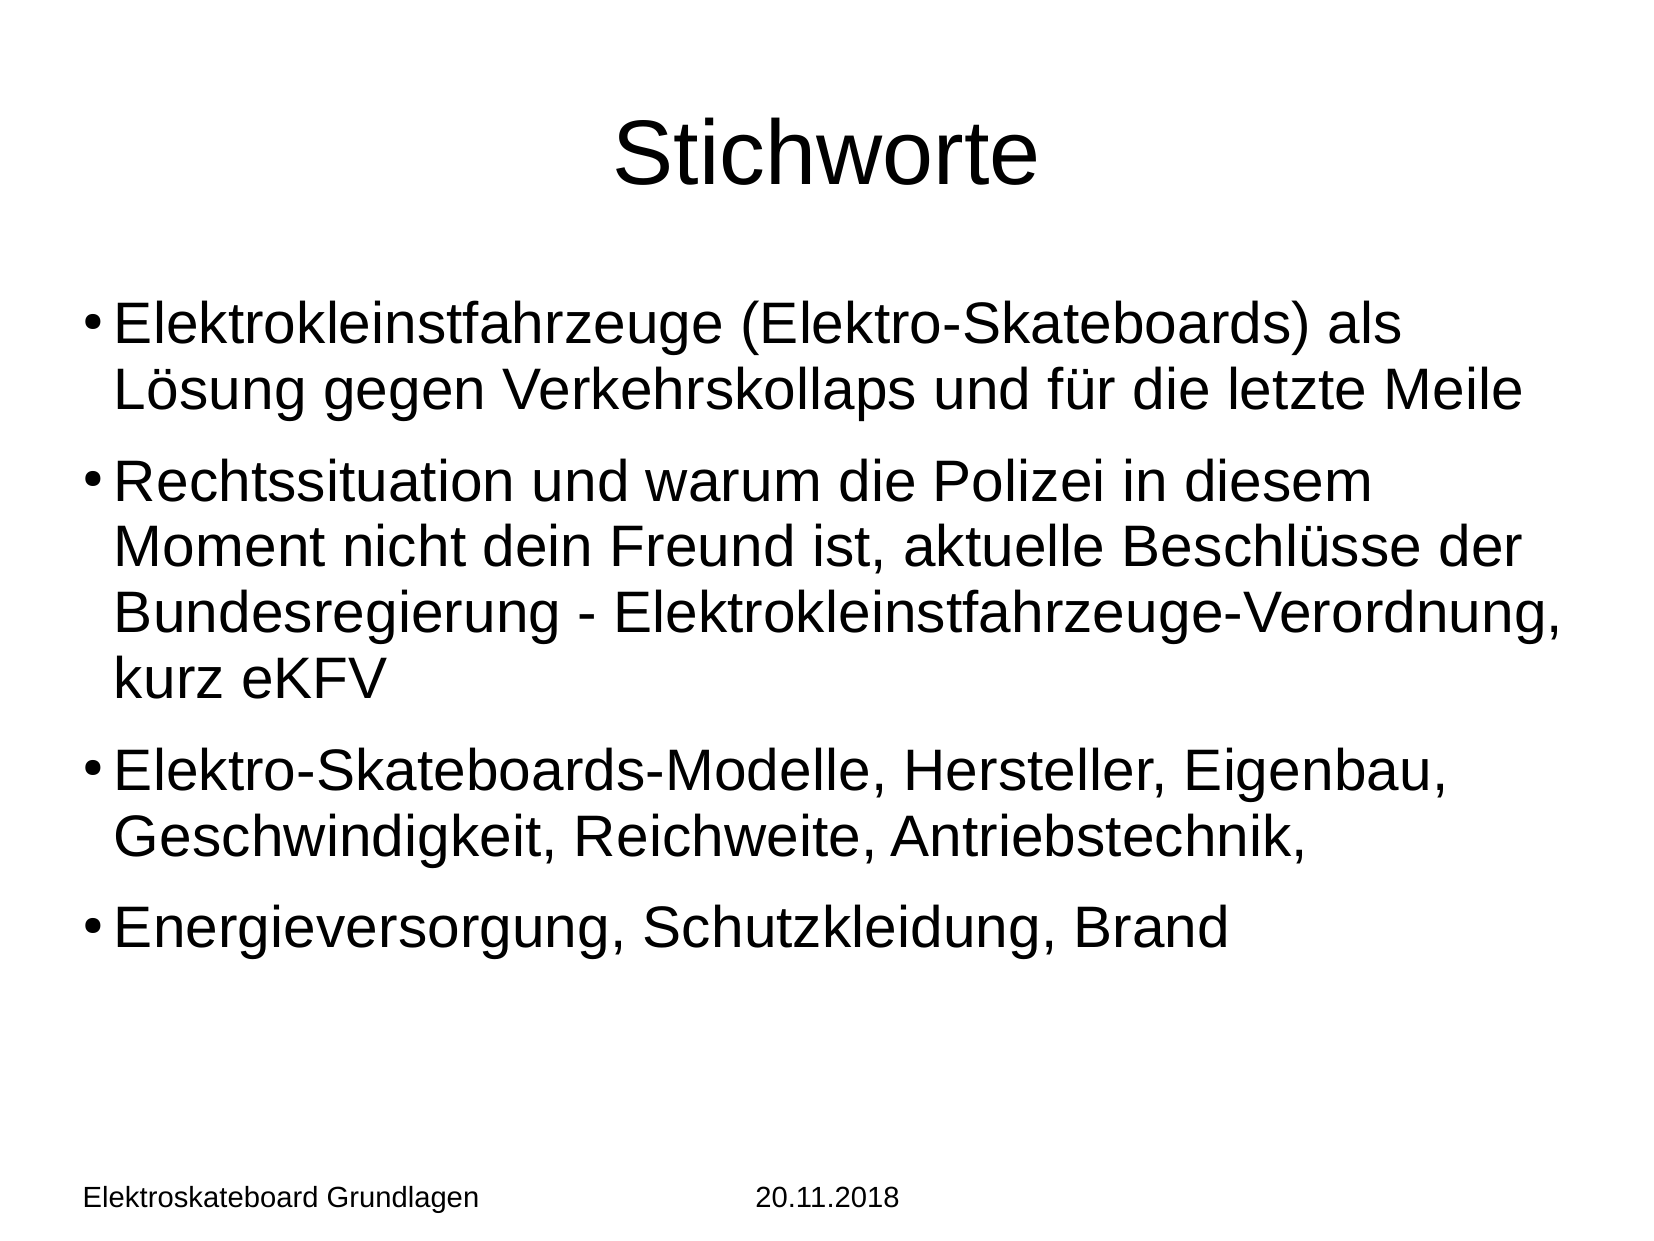

# Stichworte
Elektrokleinstfahrzeuge (Elektro-Skateboards) als Lösung gegen Verkehrskollaps und für die letzte Meile
Rechtssituation und warum die Polizei in diesem Moment nicht dein Freund ist, aktuelle Beschlüsse der Bundesregierung - Elektrokleinstfahrzeuge-Verordnung, kurz eKFV
Elektro-Skateboards-Modelle, Hersteller, Eigenbau, Geschwindigkeit, Reichweite, Antriebstechnik,
Energieversorgung, Schutzkleidung, Brand